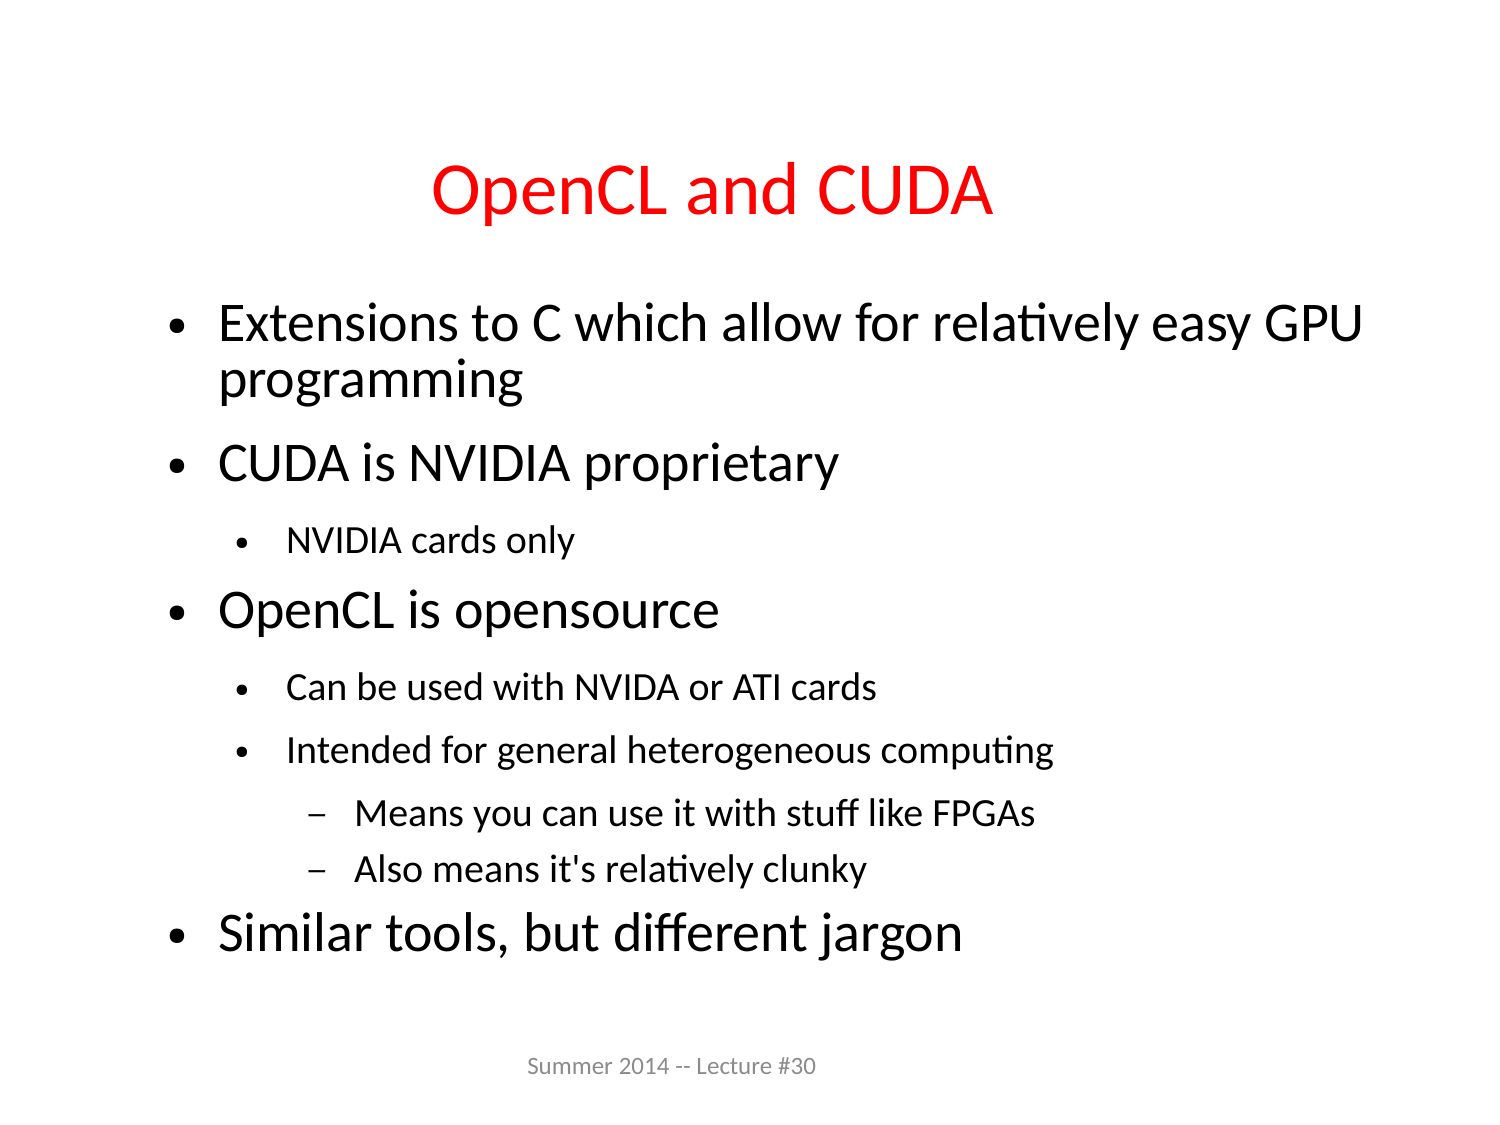

# OpenCL and CUDA
Extensions to C which allow for relatively easy GPU programming
CUDA is NVIDIA proprietary
NVIDIA cards only
OpenCL is opensource
Can be used with NVIDA or ATI cards
Intended for general heterogeneous computing
Means you can use it with stuff like FPGAs
Also means it's relatively clunky
Similar tools, but different jargon